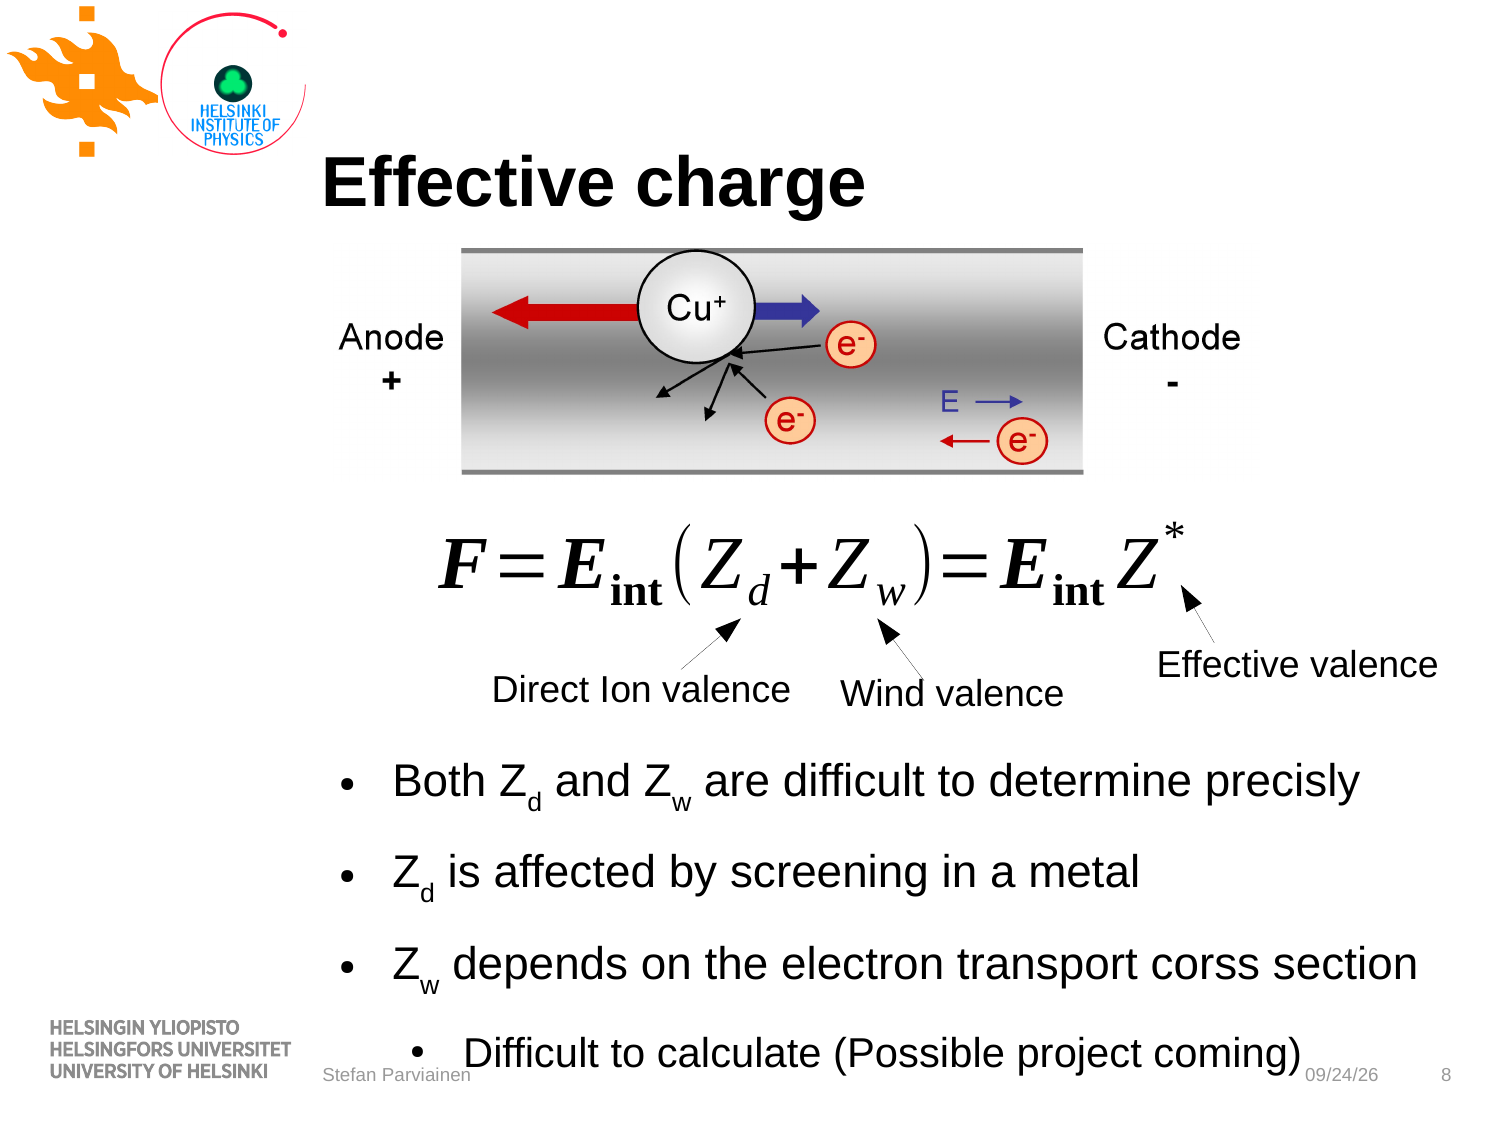

# Effective charge
Effective valence
Direct Ion valence
Wind valence
Both Zd and Zw are difficult to determine precisly
Zd is affected by screening in a metal
Zw depends on the electron transport corss section
Difficult to calculate (Possible project coming)
Stefan Parviainen
8